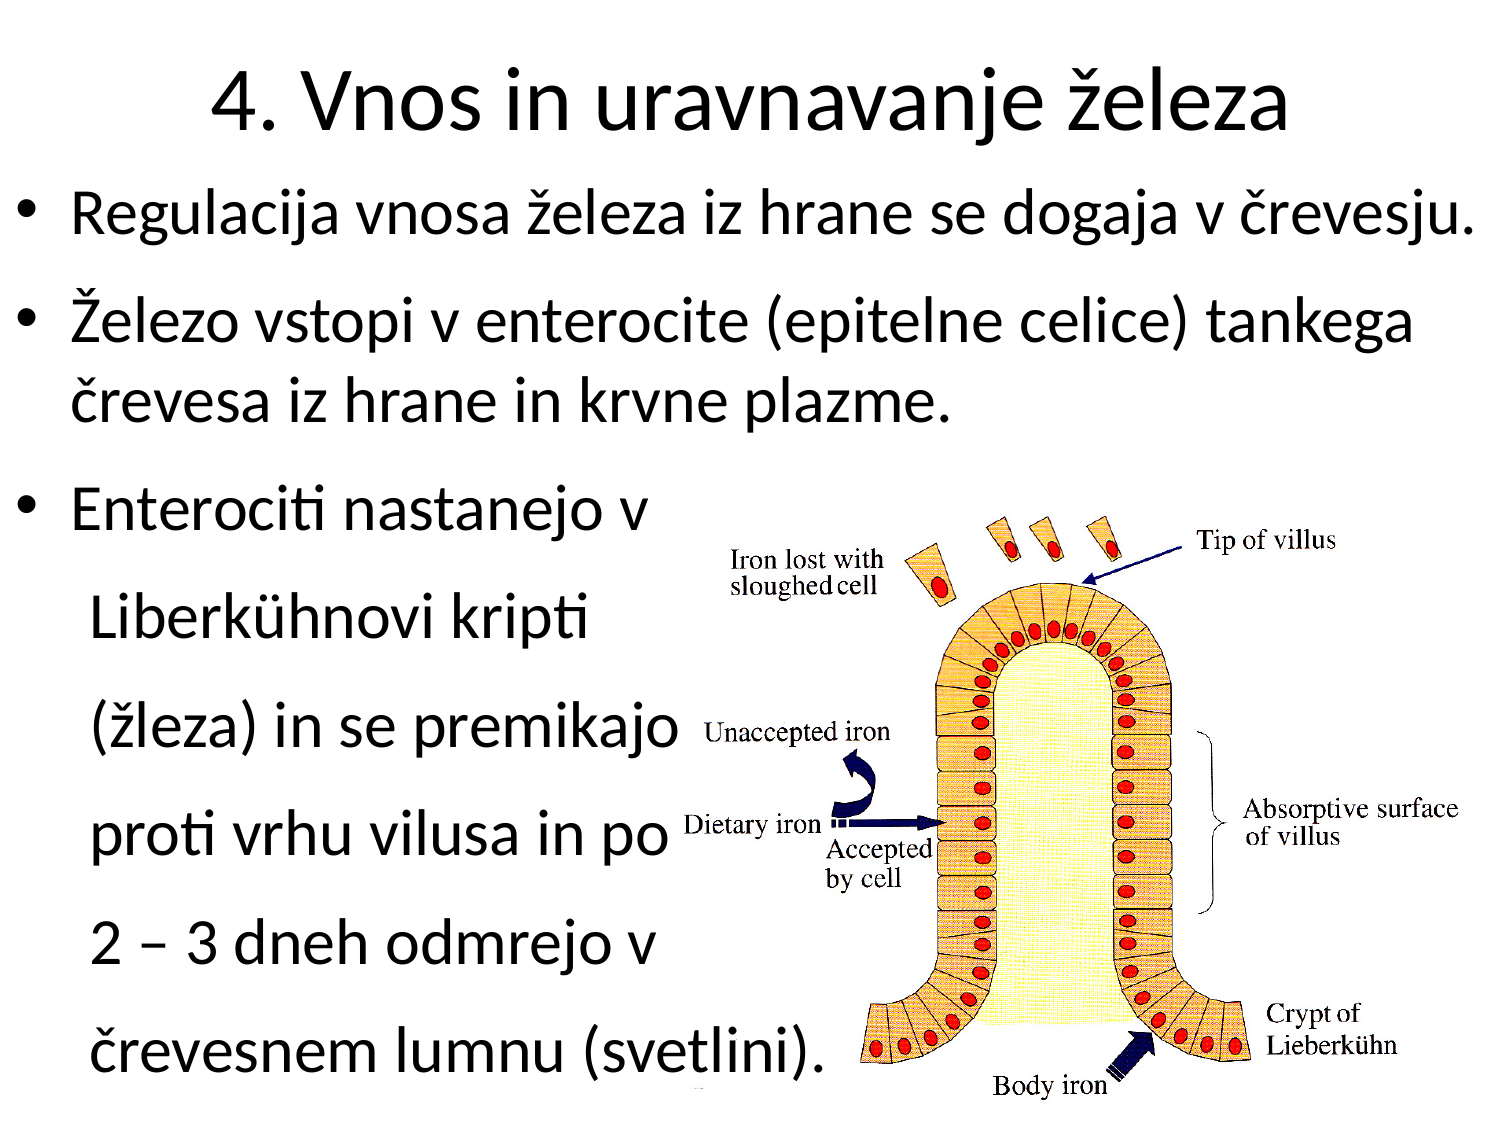

# 4. Vnos in uravnavanje železa
Regulacija vnosa železa iz hrane se dogaja v črevesju.
Železo vstopi v enterocite (epitelne celice) tankega črevesa iz hrane in krvne plazme.
Enterociti nastanejo v
	Liberkühnovi kripti
	(žleza) in se premikajo
	proti vrhu vilusa in po
	2 – 3 dneh odmrejo v
	črevesnem lumnu (svetlini).